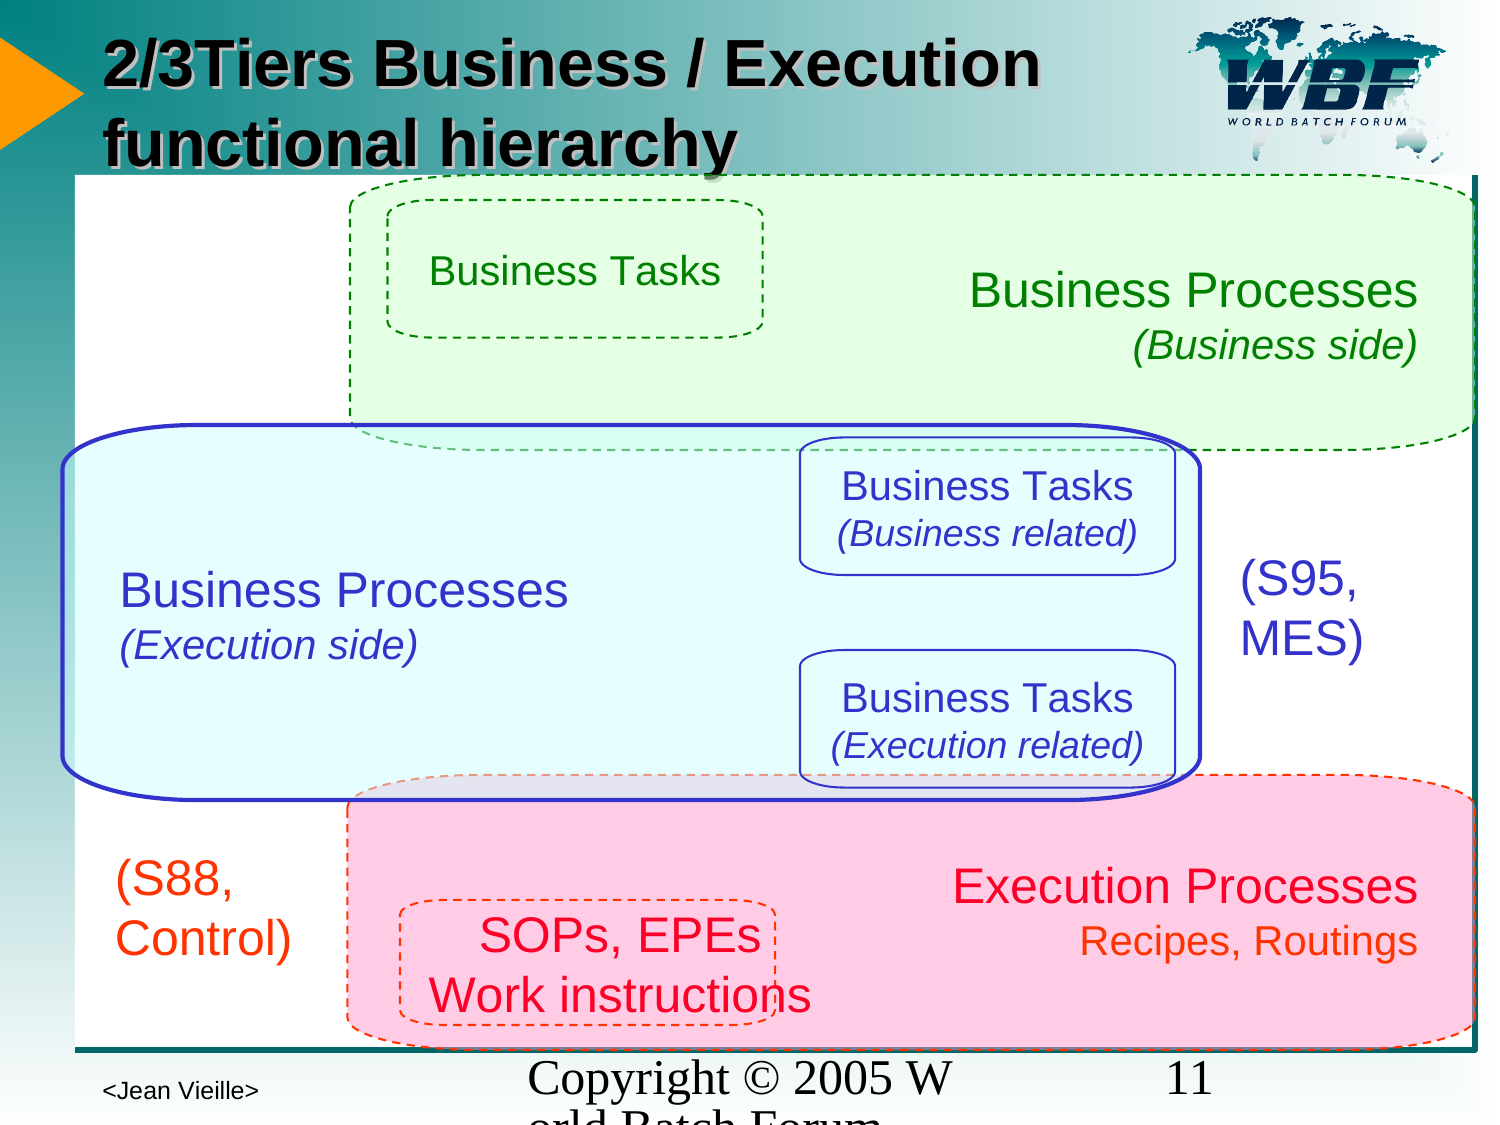

# 2/3Tiers Business / Execution functional hierarchy
Business Processes
(Business side)
Business Tasks
Business Processes
(Execution side)
Business Tasks
(Business related)
(S95,
MES)
Business Tasks
(Execution related)
Execution Processes
Recipes, Routings
(S88,
Control)
SOPs, EPEs
Work instructions
Copyright © 2005 World Batch Forum
11